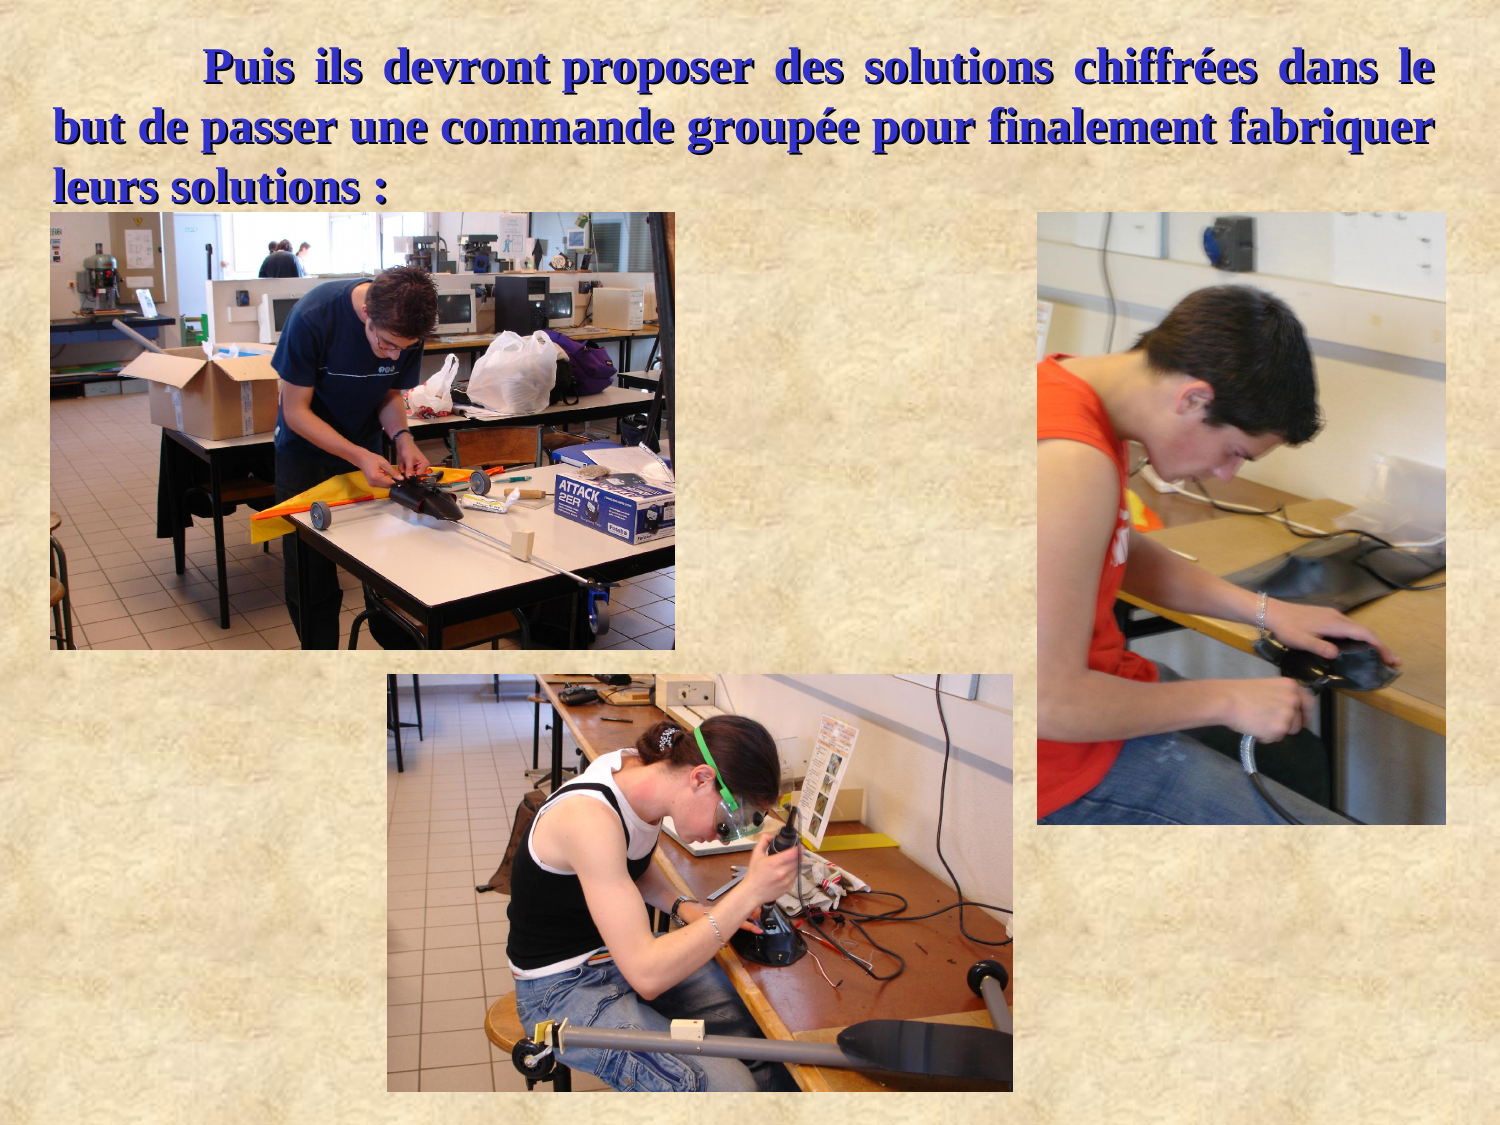

Puis ils devront proposer des solutions chiffrées dans le but de passer une commande groupée pour finalement fabriquer leurs solutions :